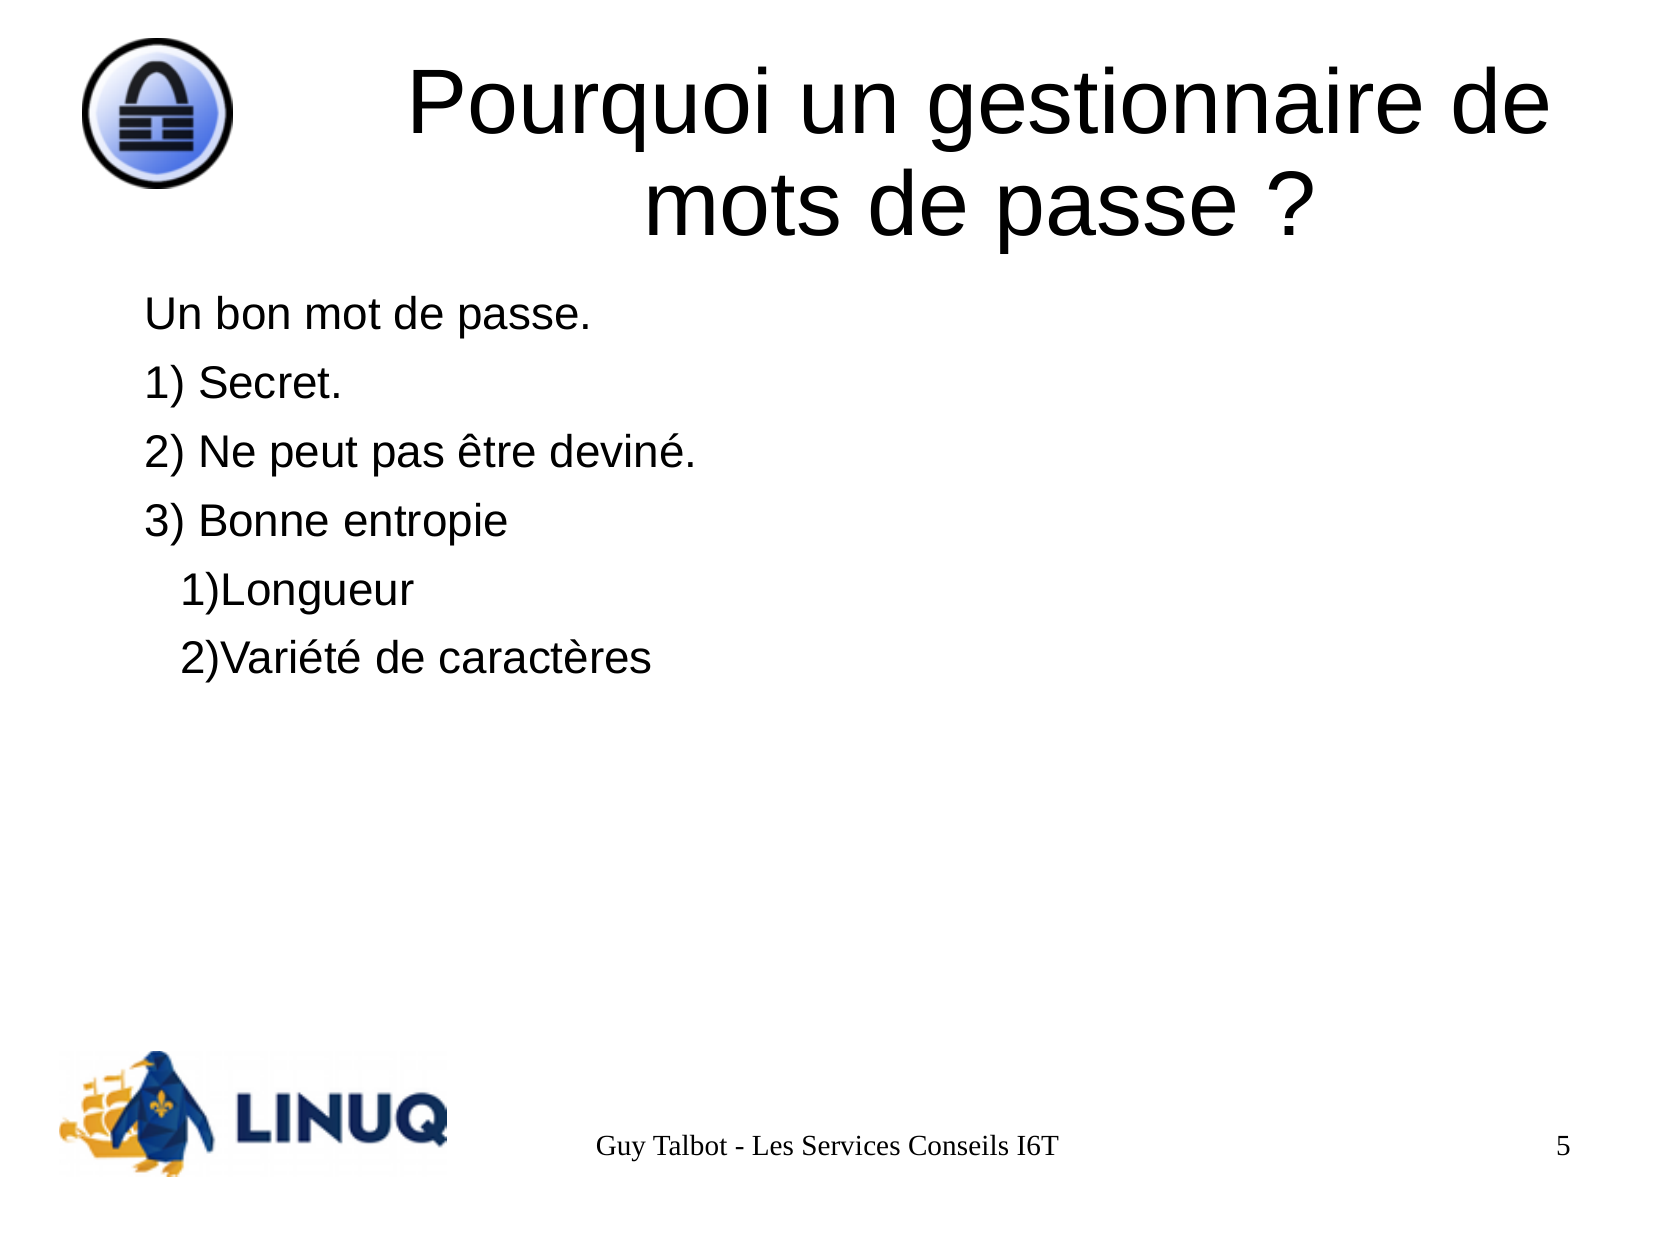

# Pourquoi un gestionnaire de mots de passe ?
Un bon mot de passe.
 Secret.
 Ne peut pas être deviné.
 Bonne entropie
Longueur
Variété de caractères
Guy Talbot - Les Services Conseils I6T
5